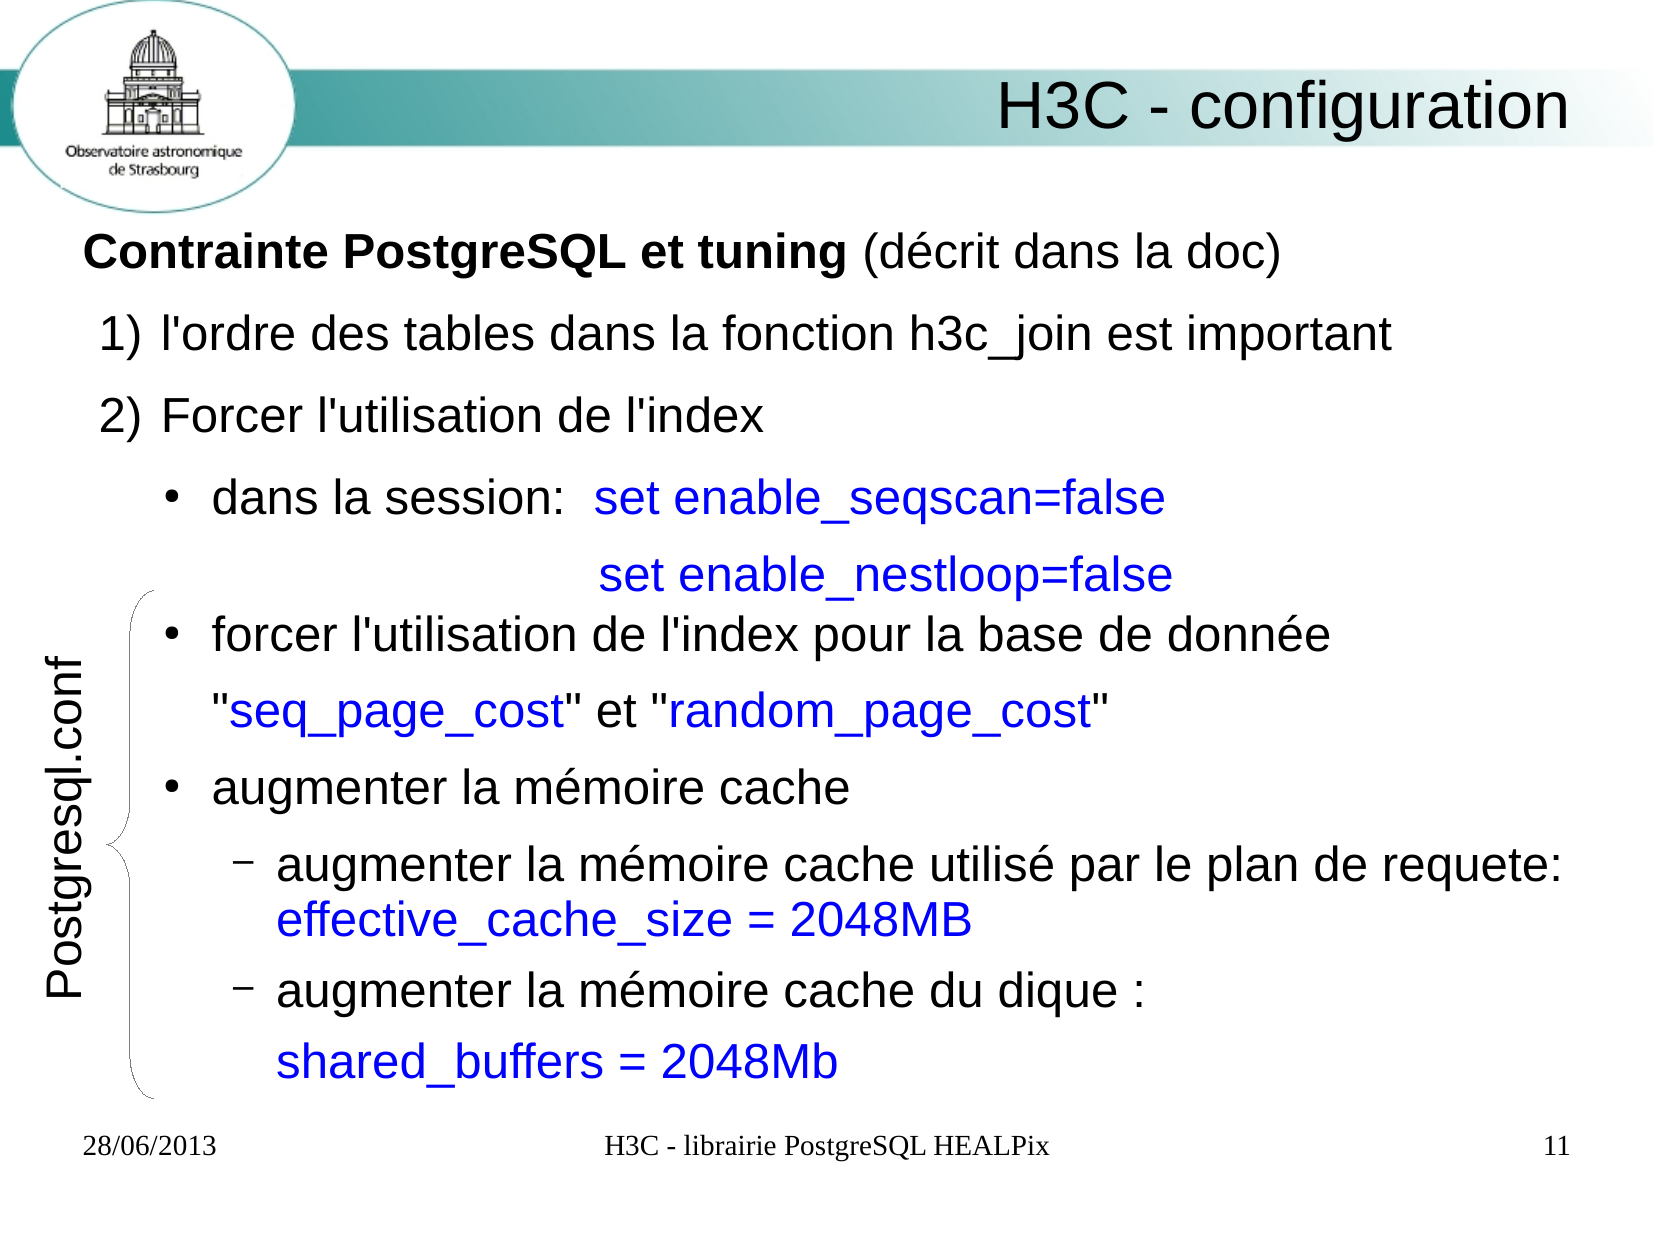

# H3C - configuration
Contrainte PostgreSQL et tuning (décrit dans la doc)
 l'ordre des tables dans la fonction h3c_join est important
 Forcer l'utilisation de l'index
dans la session: set enable_seqscan=false
set enable_nestloop=false
forcer l'utilisation de l'index pour la base de donnée
"seq_page_cost" et "random_page_cost"
augmenter la mémoire cache
augmenter la mémoire cache utilisé par le plan de requete: effective_cache_size = 2048MB
augmenter la mémoire cache du dique :
shared_buffers = 2048Mb
Postgresql.conf
28/06/2013
H3C - librairie PostgreSQL HEALPix
11